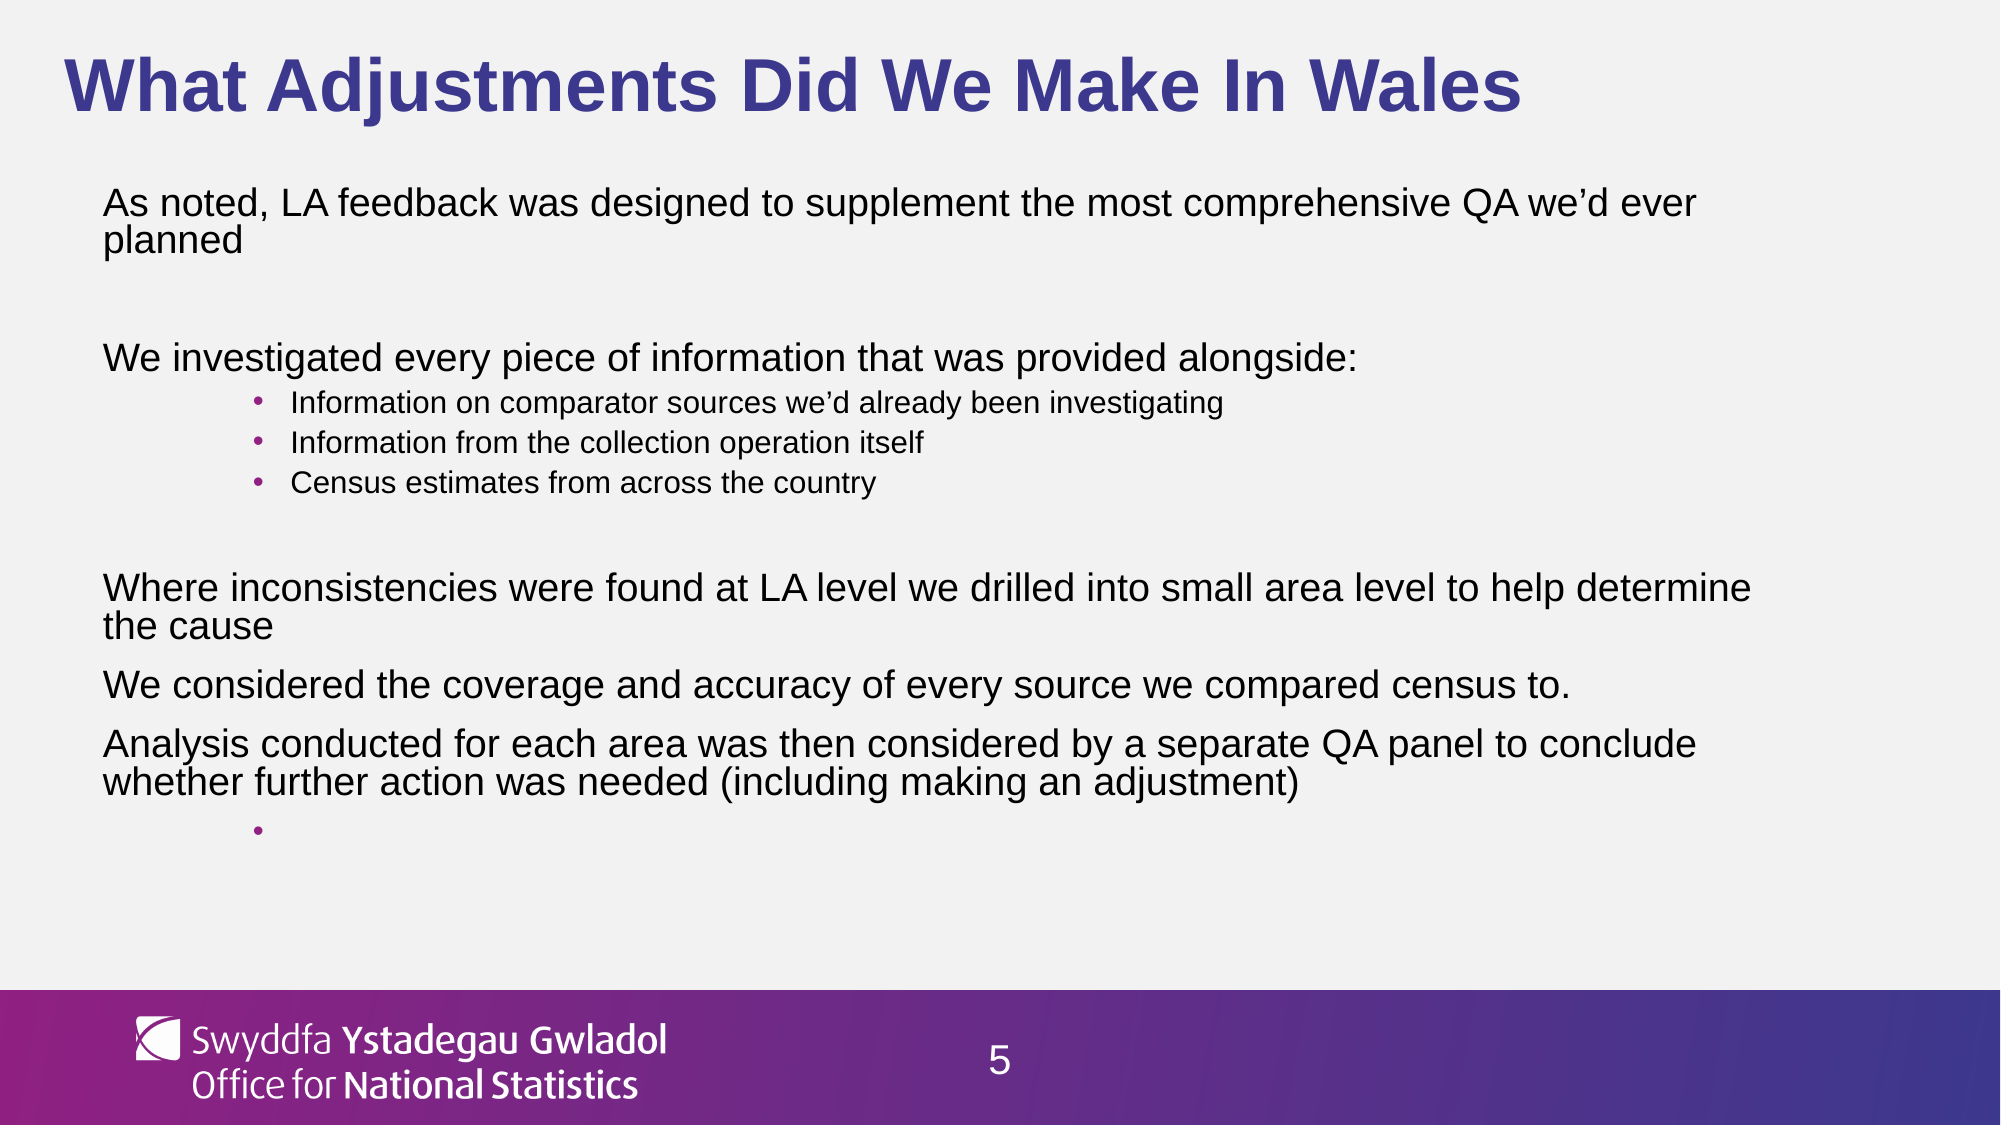

# What Adjustments Did We Make In Wales
As noted, LA feedback was designed to supplement the most comprehensive QA we’d ever planned
We investigated every piece of information that was provided alongside:
Information on comparator sources we’d already been investigating
Information from the collection operation itself
Census estimates from across the country
Where inconsistencies were found at LA level we drilled into small area level to help determine the cause
We considered the coverage and accuracy of every source we compared census to.
Analysis conducted for each area was then considered by a separate QA panel to conclude whether further action was needed (including making an adjustment)
4